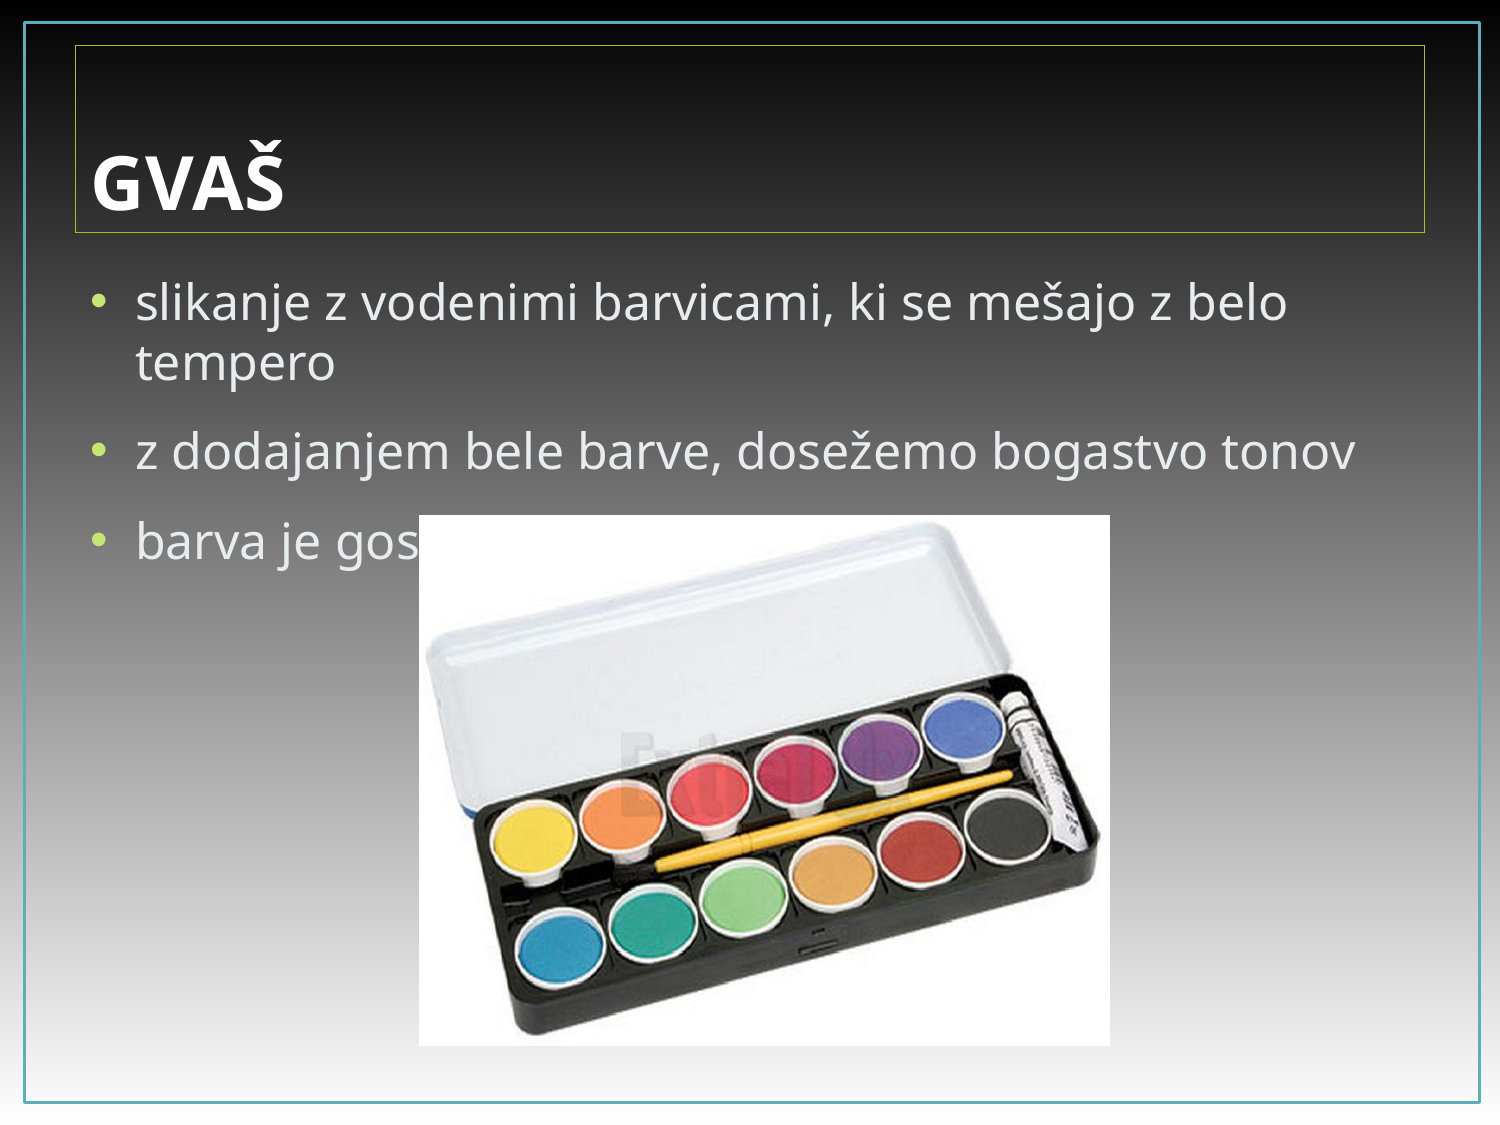

# GVAŠ
slikanje z vodenimi barvicami, ki se mešajo z belo tempero
z dodajanjem bele barve, dosežemo bogastvo tonov
barva je gostejša kot pri akvarelu.